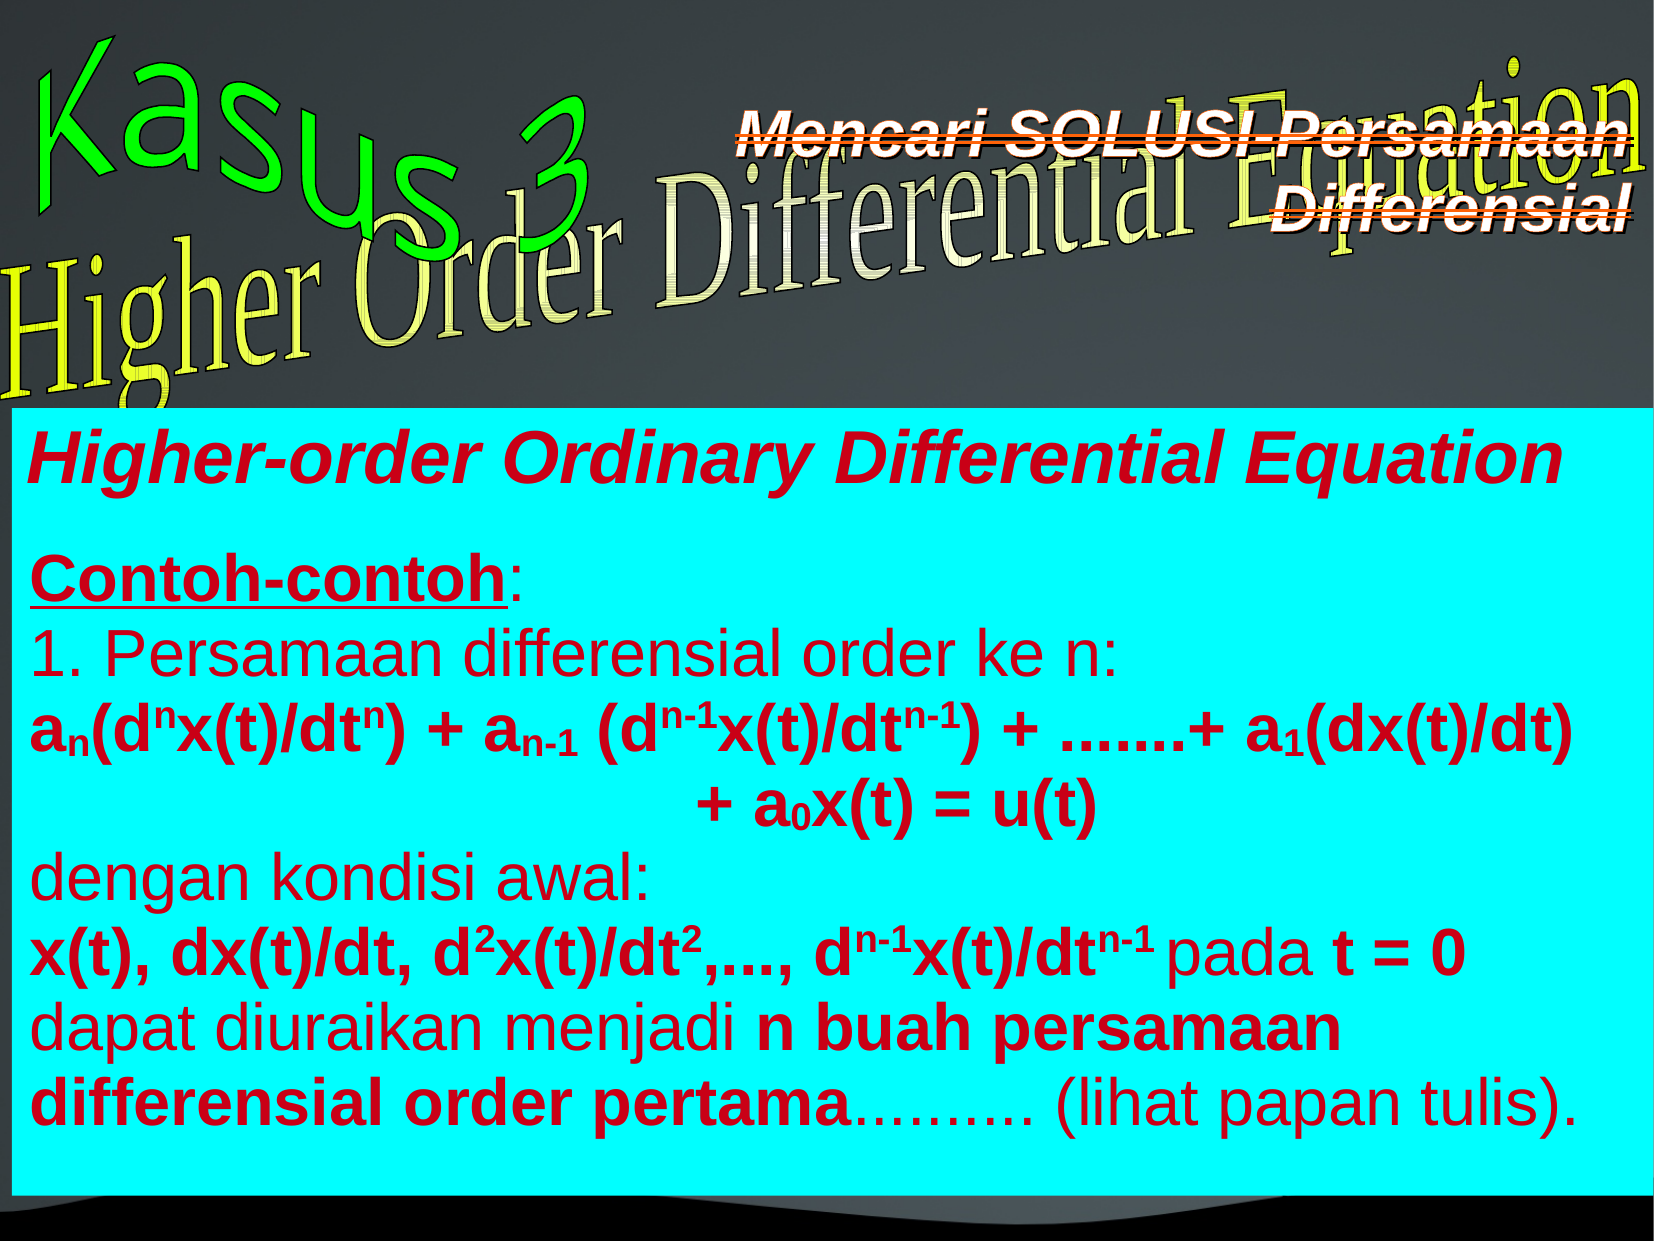

Higher Order Differential Equation
Kasus 3
Mencari SOLUSI-Persamaan Differensial
Higher-order Ordinary Differential Equation
Contoh-contoh:
1. Persamaan differensial order ke n:
an(dnx(t)/dtn) + an-1 (dn-1x(t)/dtn-1) + .......+ a1(dx(t)/dt)
 + a0x(t) = u(t)
dengan kondisi awal:
x(t), dx(t)/dt, d2x(t)/dt2,..., dn-1x(t)/dtn-1 pada t = 0
dapat diuraikan menjadi n buah persamaan differensial order pertama.......... (lihat papan tulis).